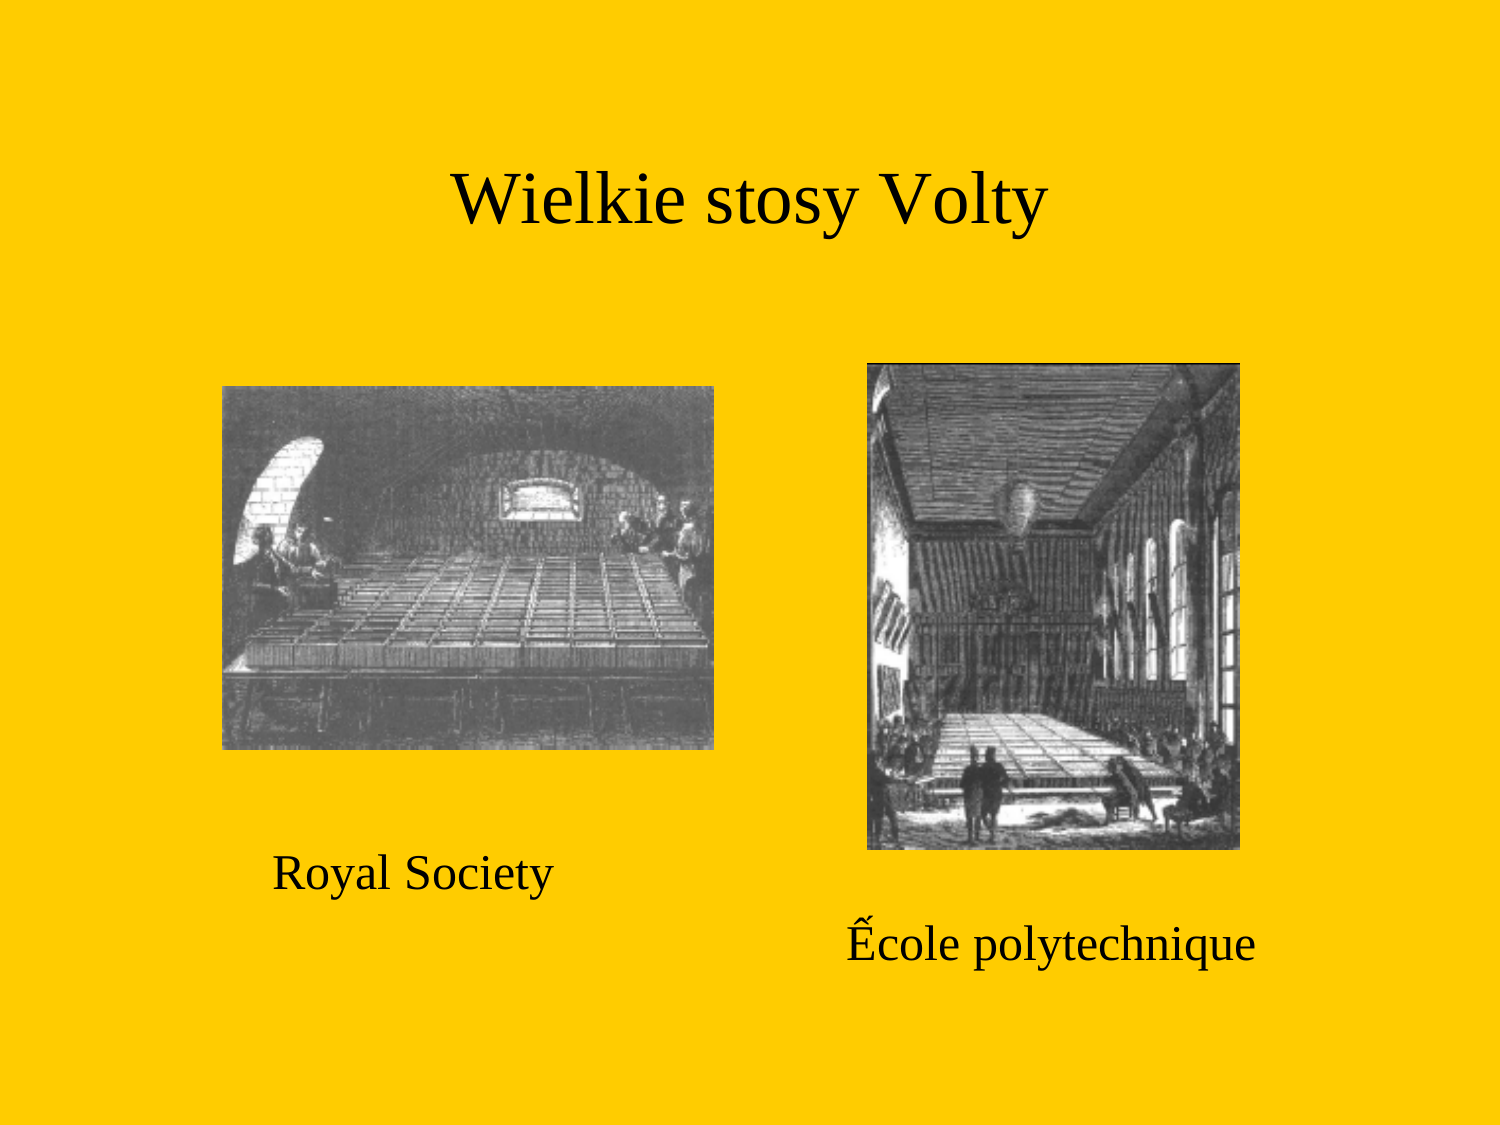

# Wielkie stosy Volty
Royal Society
Ếcole polytechnique